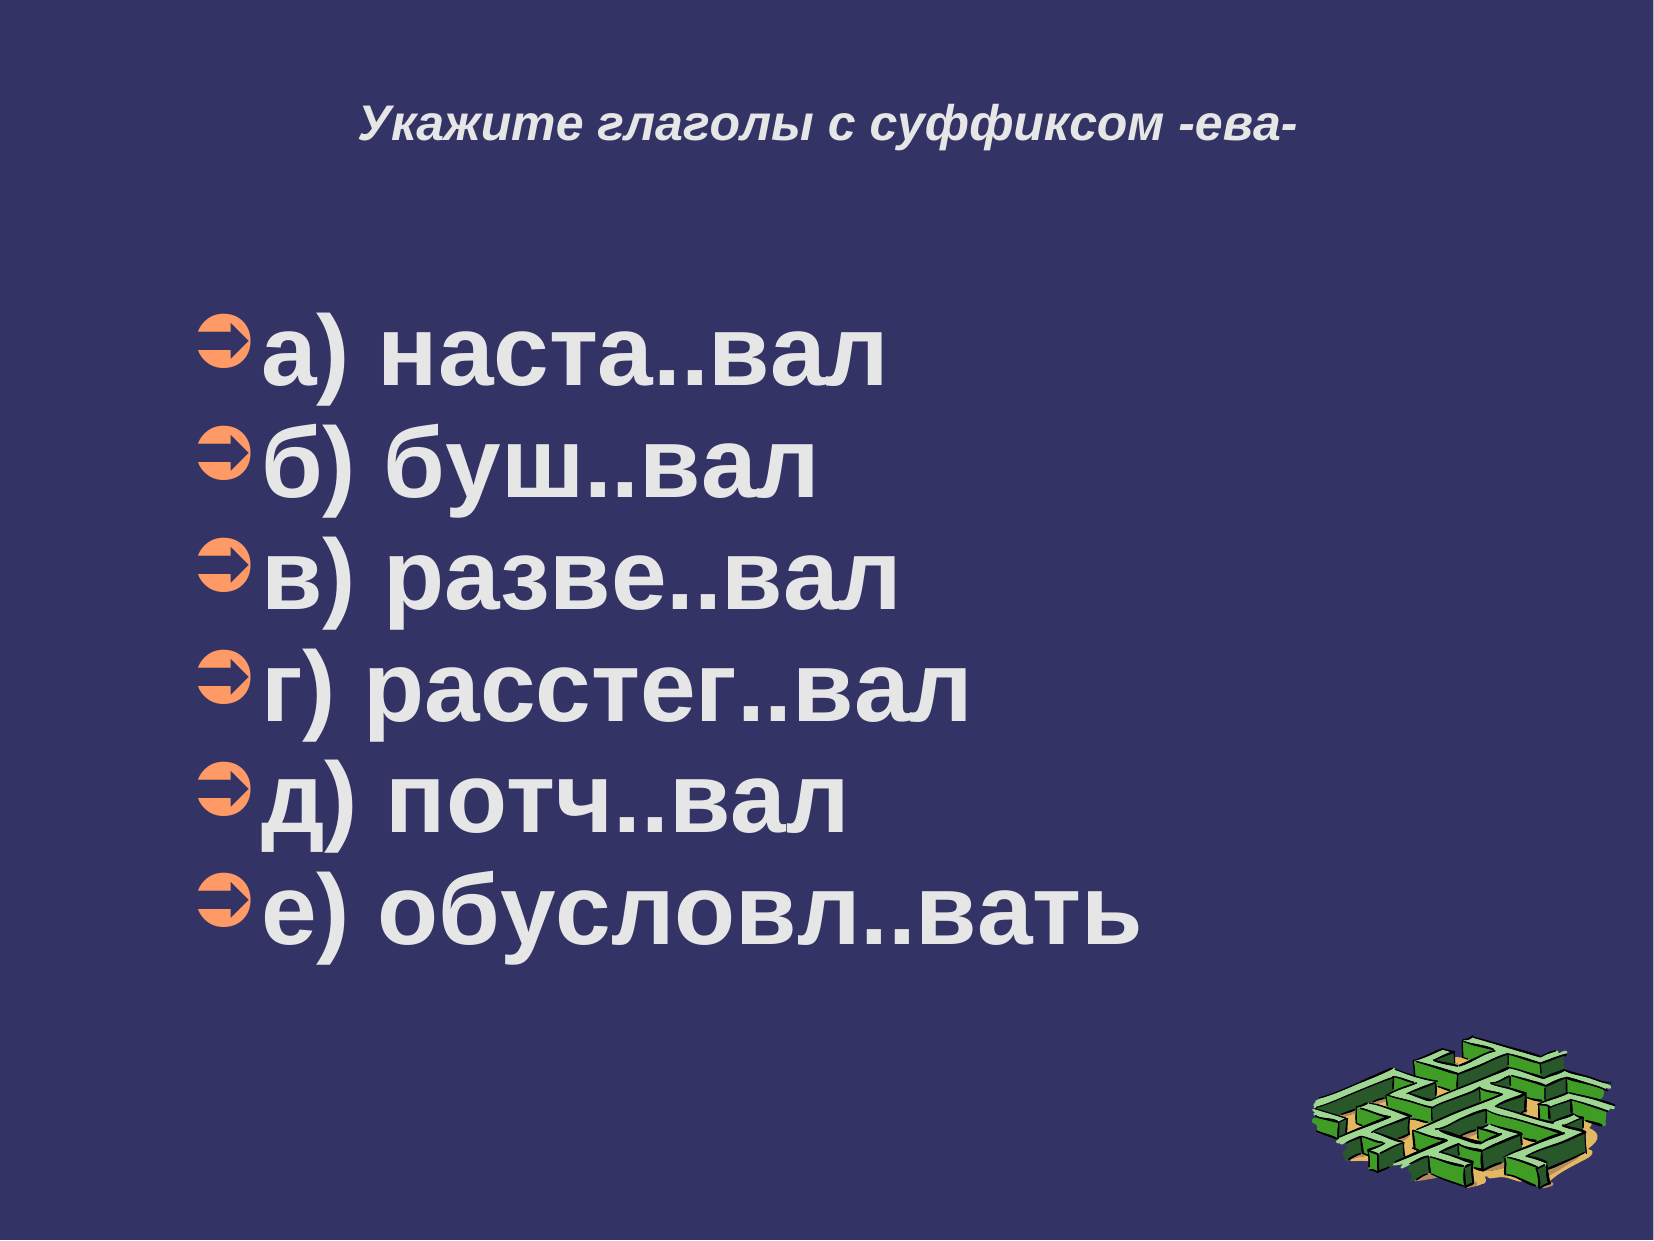

# Укажите глаголы с суффиксом -ева-
а) наста..вал
б) буш..вал
в) разве..вал
г) расстег..вал
д) потч..вал
е) обусловл..вать